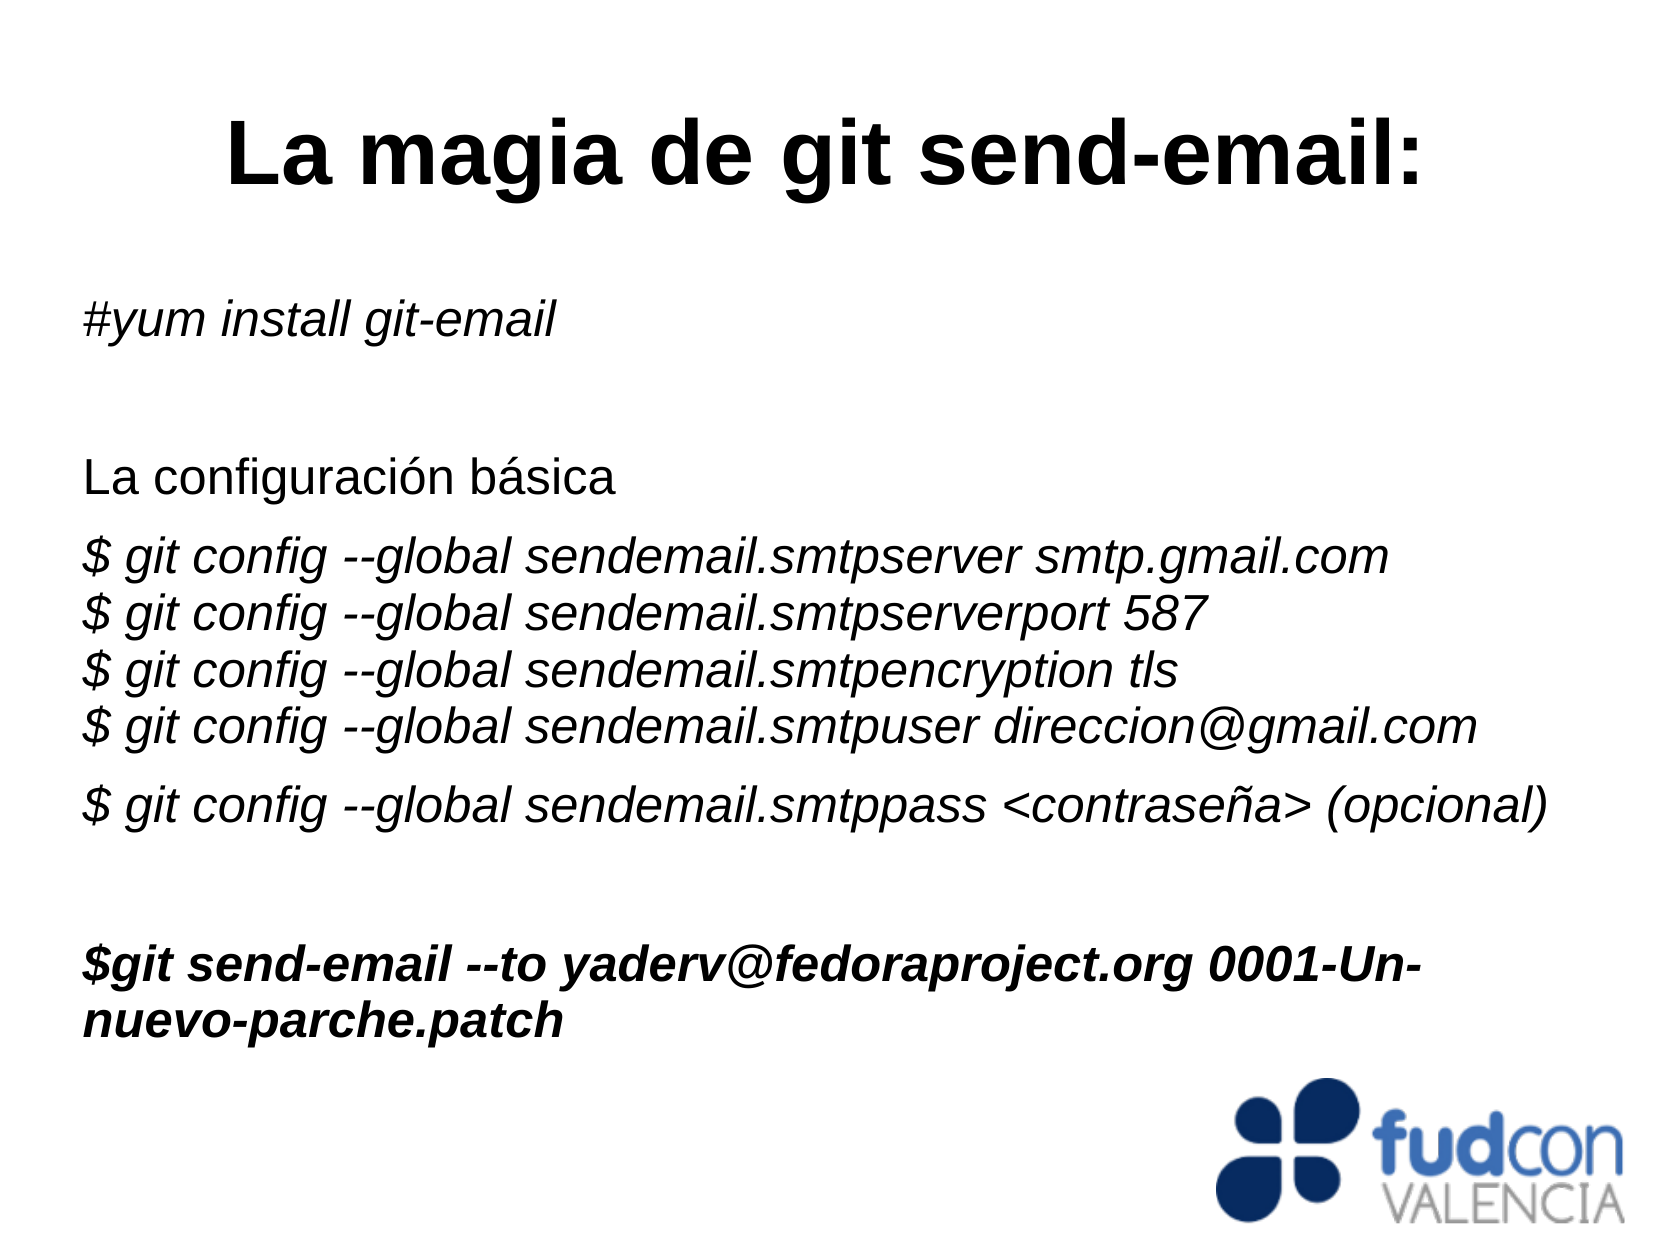

# La magia de git send-email:
#yum install git-email
La configuración básica
$ git config --global sendemail.smtpserver smtp.gmail.com
$ git config --global sendemail.smtpserverport 587
$ git config --global sendemail.smtpencryption tls
$ git config --global sendemail.smtpuser direccion@gmail.com
$ git config --global sendemail.smtppass <contraseña> (opcional)
$git send-email --to yaderv@fedoraproject.org 0001-Un-nuevo-parche.patch